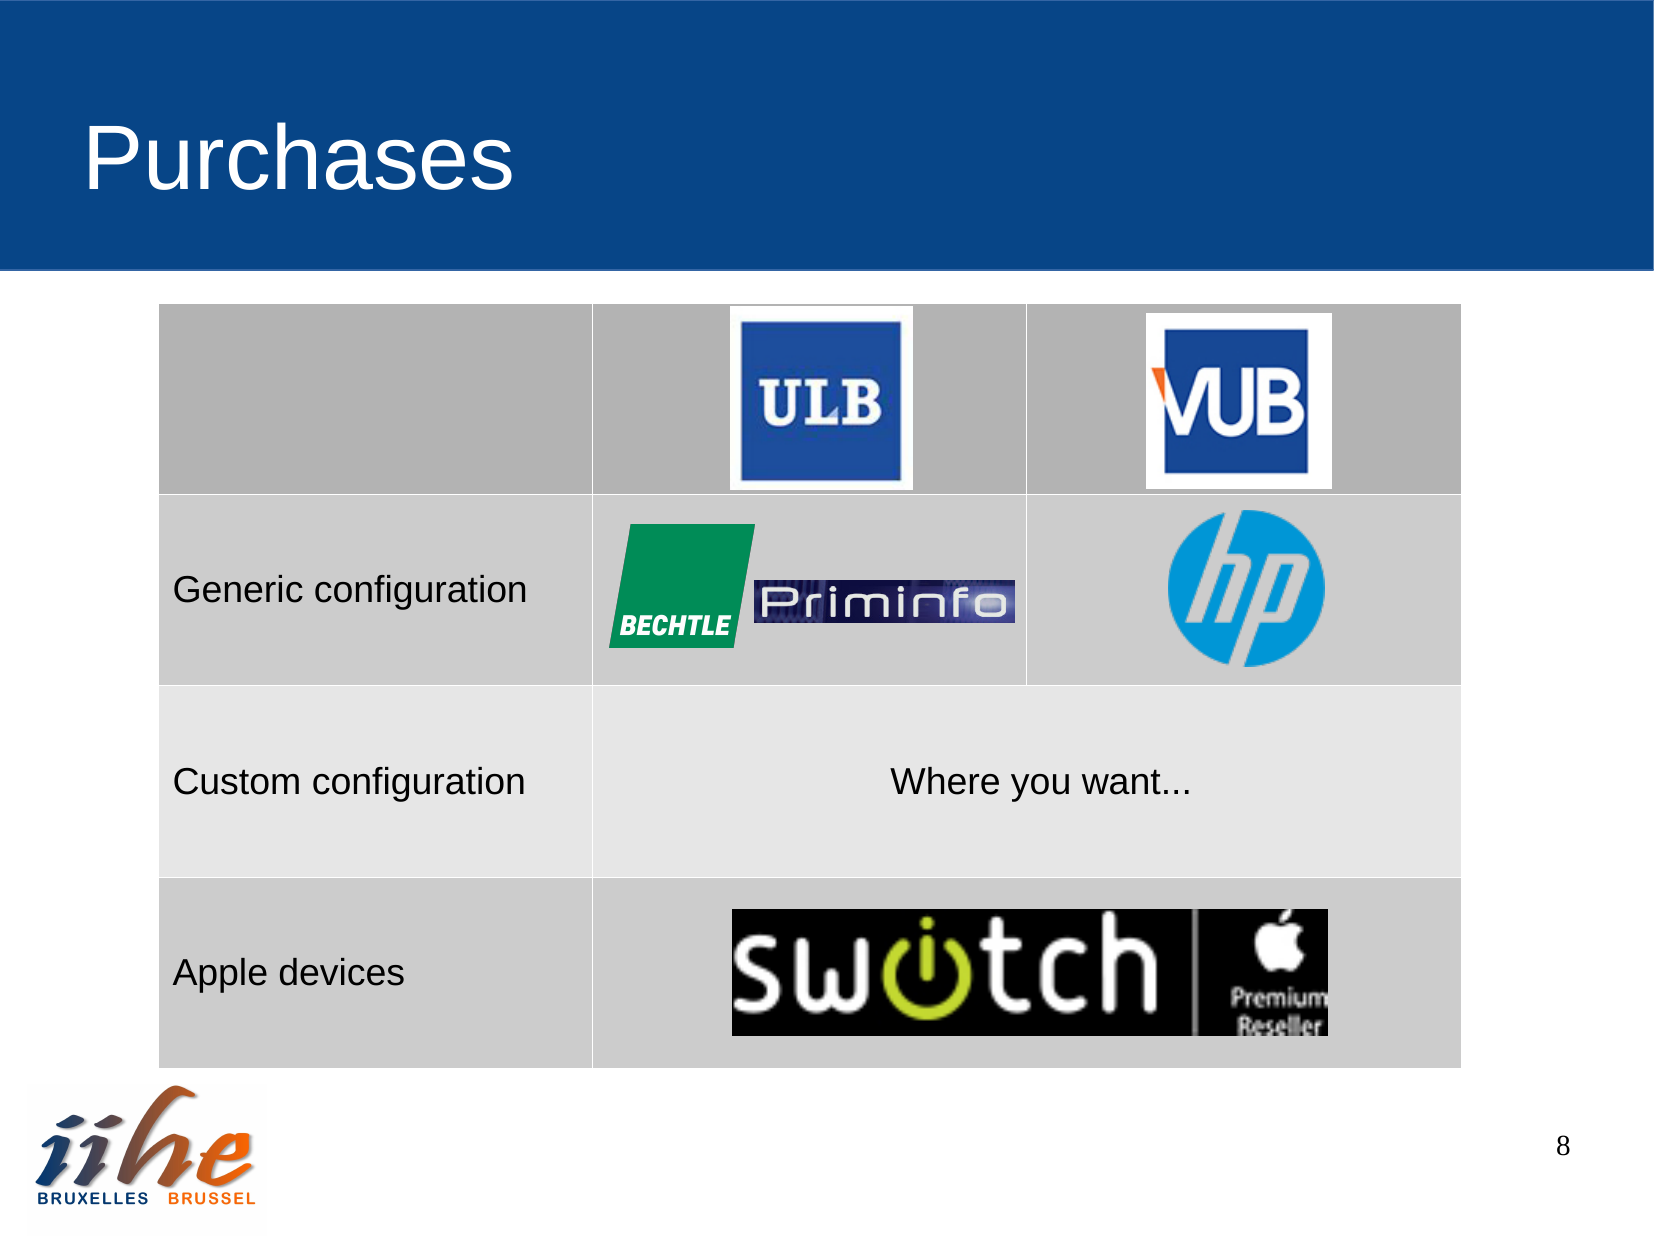

Purchases
| | | |
| --- | --- | --- |
| Generic configuration | | |
| Custom configuration | Where you want... | |
| Apple devices | | |
8